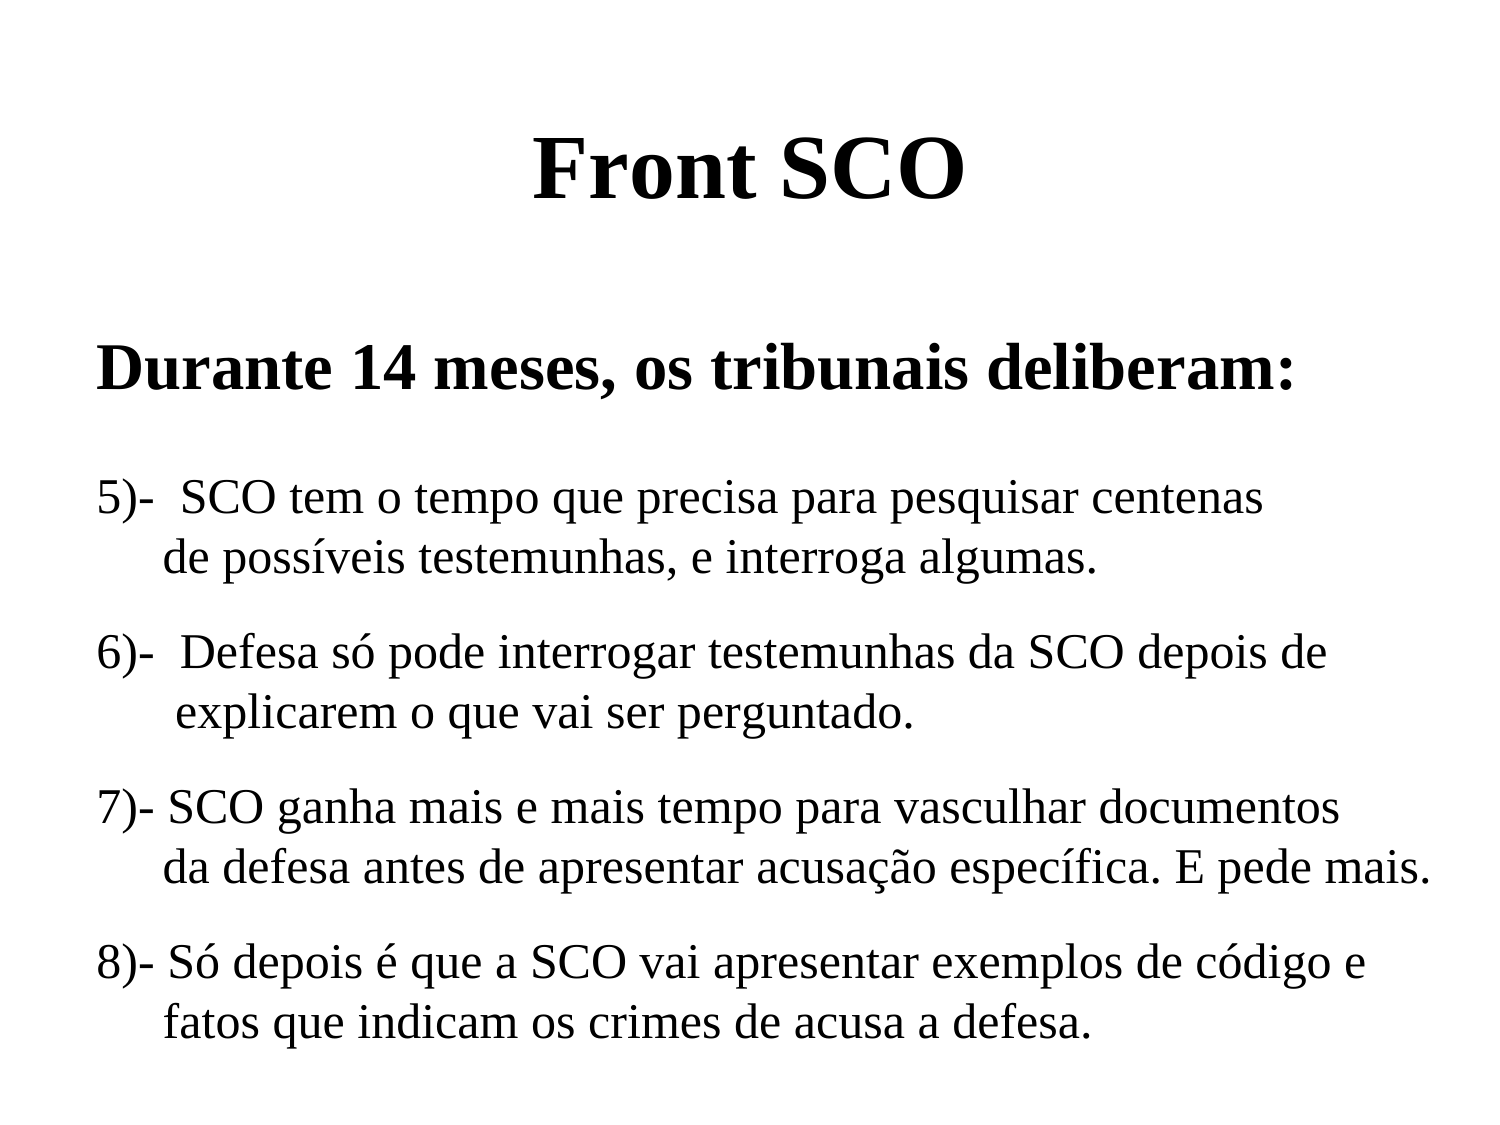

# Front SCO
Durante 14 meses, os tribunais deliberam:
5)- SCO tem o tempo que precisa para pesquisar centenas
de possíveis testemunhas, e interroga algumas.
6)- Defesa só pode interrogar testemunhas da SCO depois de
 explicarem o que vai ser perguntado.
7)- SCO ganha mais e mais tempo para vasculhar documentos
da defesa antes de apresentar acusação específica. E pede mais.
8)- Só depois é que a SCO vai apresentar exemplos de código e
fatos que indicam os crimes de acusa a defesa.